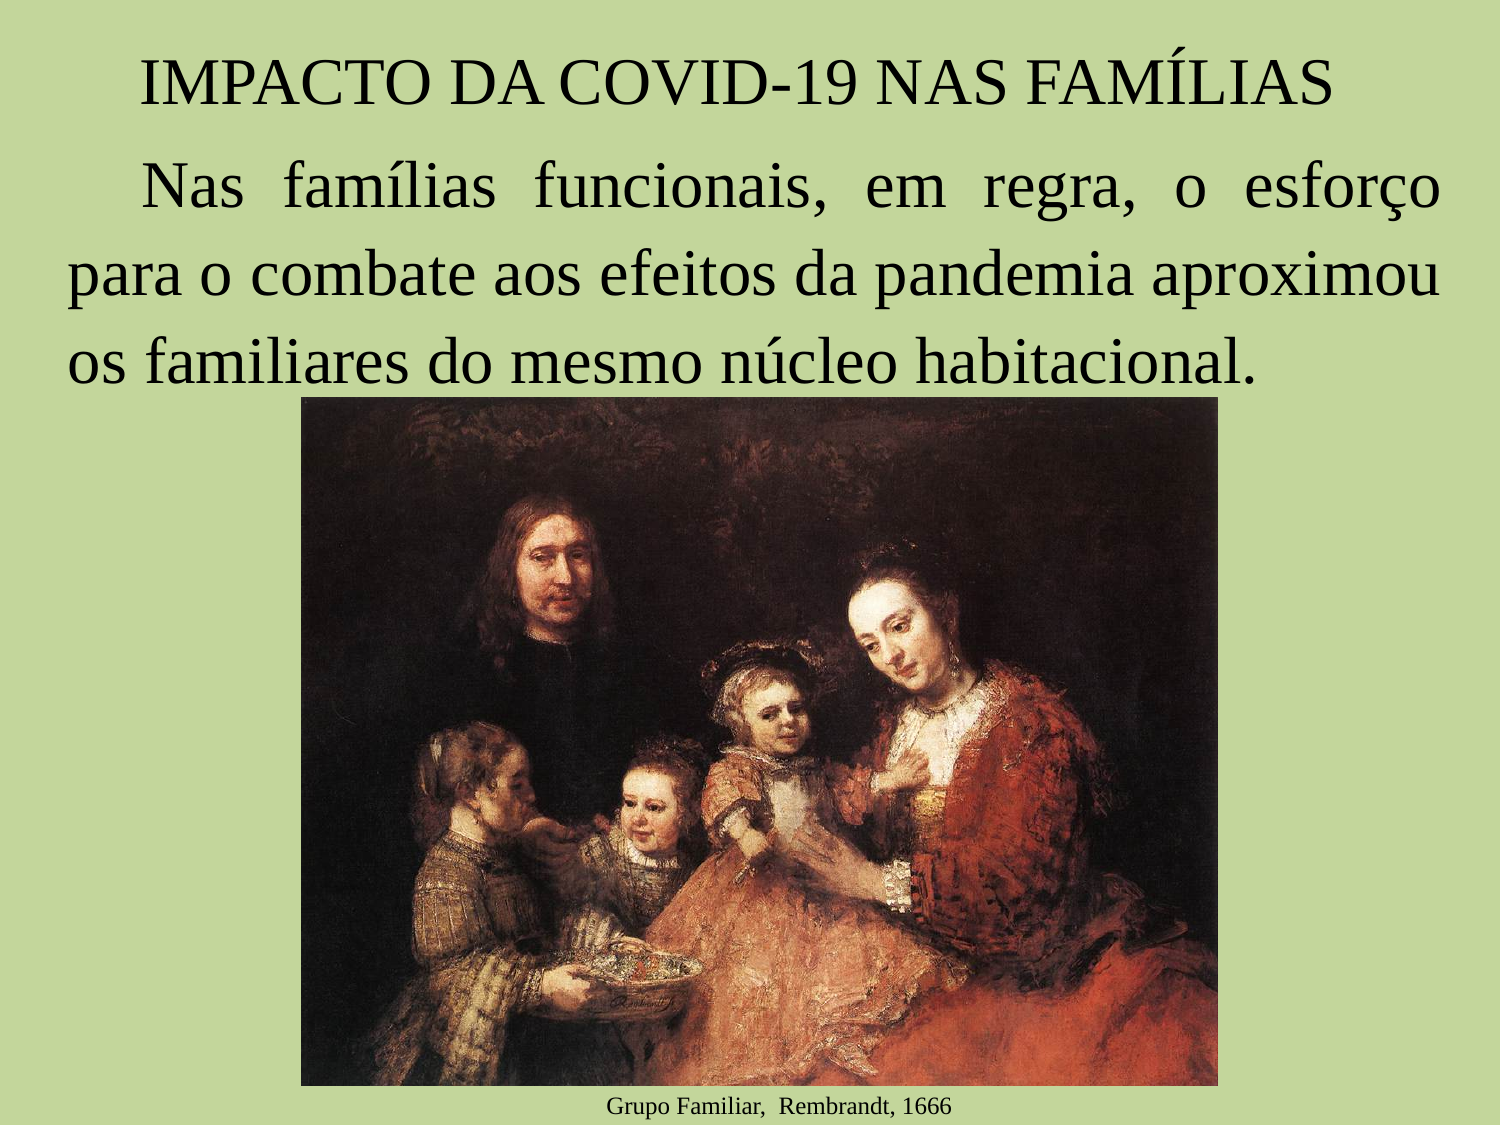

IMPACTO DA COVID-19 NAS FAMÍLIAS
	Nas famílias funcionais, em regra, o esforço para o combate aos efeitos da pandemia aproximou os familiares do mesmo núcleo habitacional.
Grupo Familiar, Rembrandt, 1666